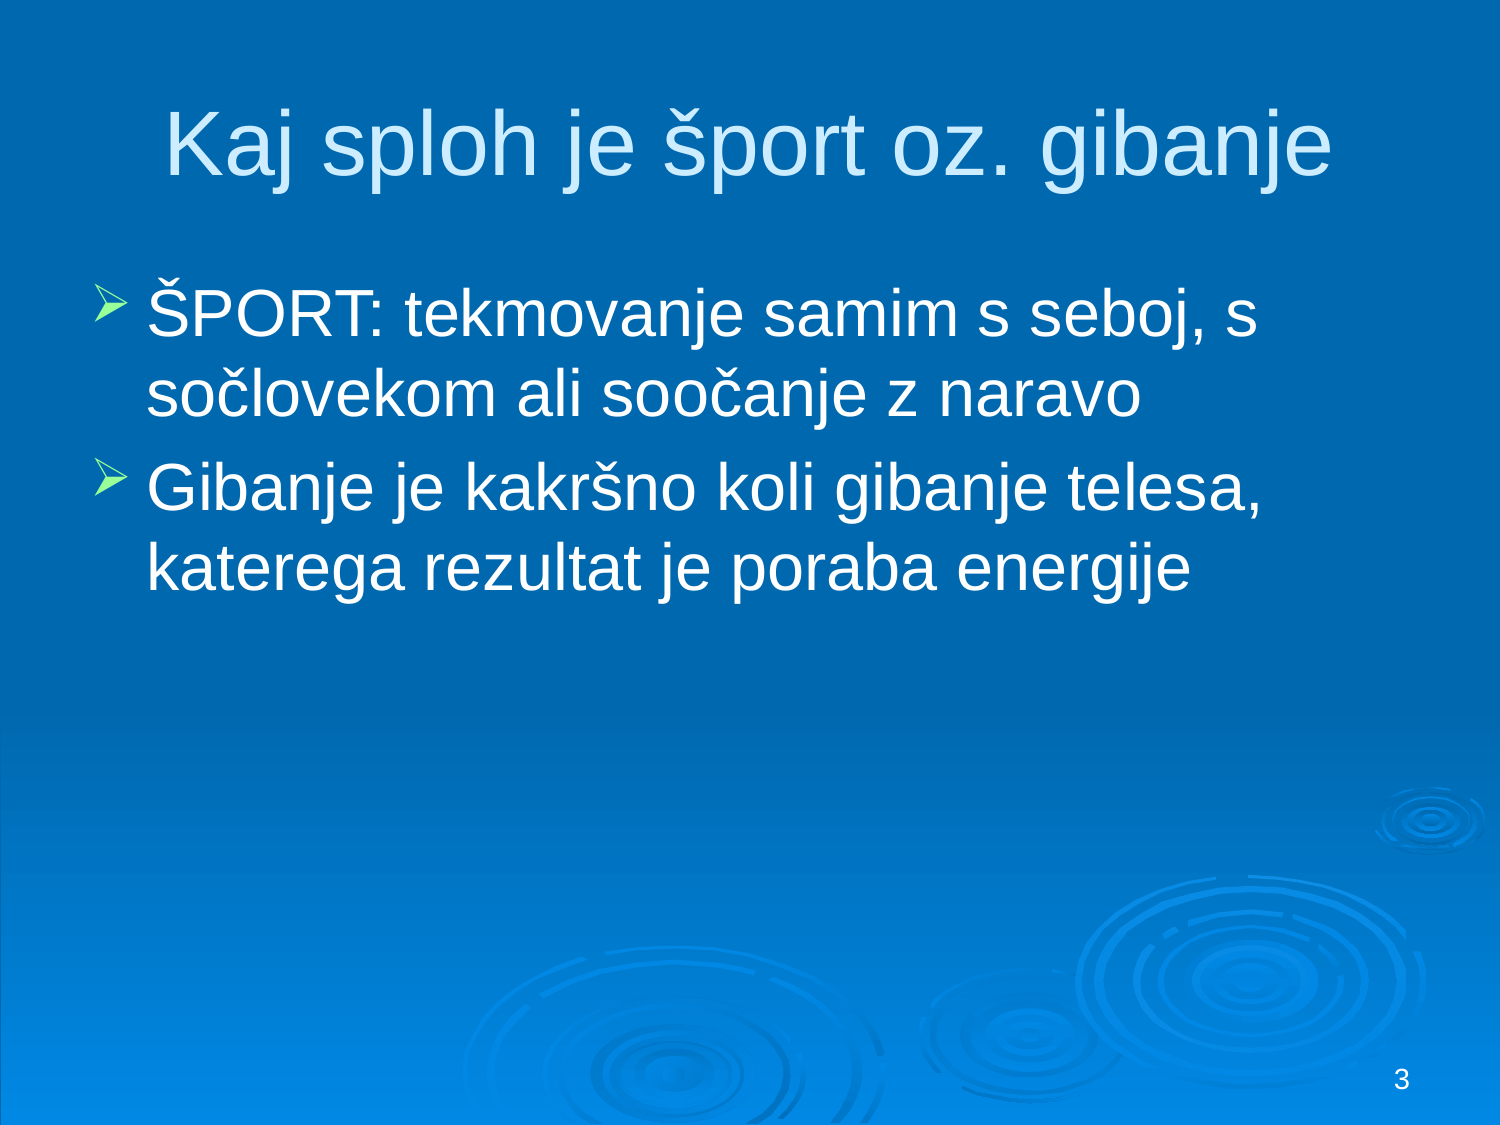

# Kaj sploh je šport oz. gibanje
ŠPORT: tekmovanje samim s seboj, s sočlovekom ali soočanje z naravo
Gibanje je kakršno koli gibanje telesa, katerega rezultat je poraba energije